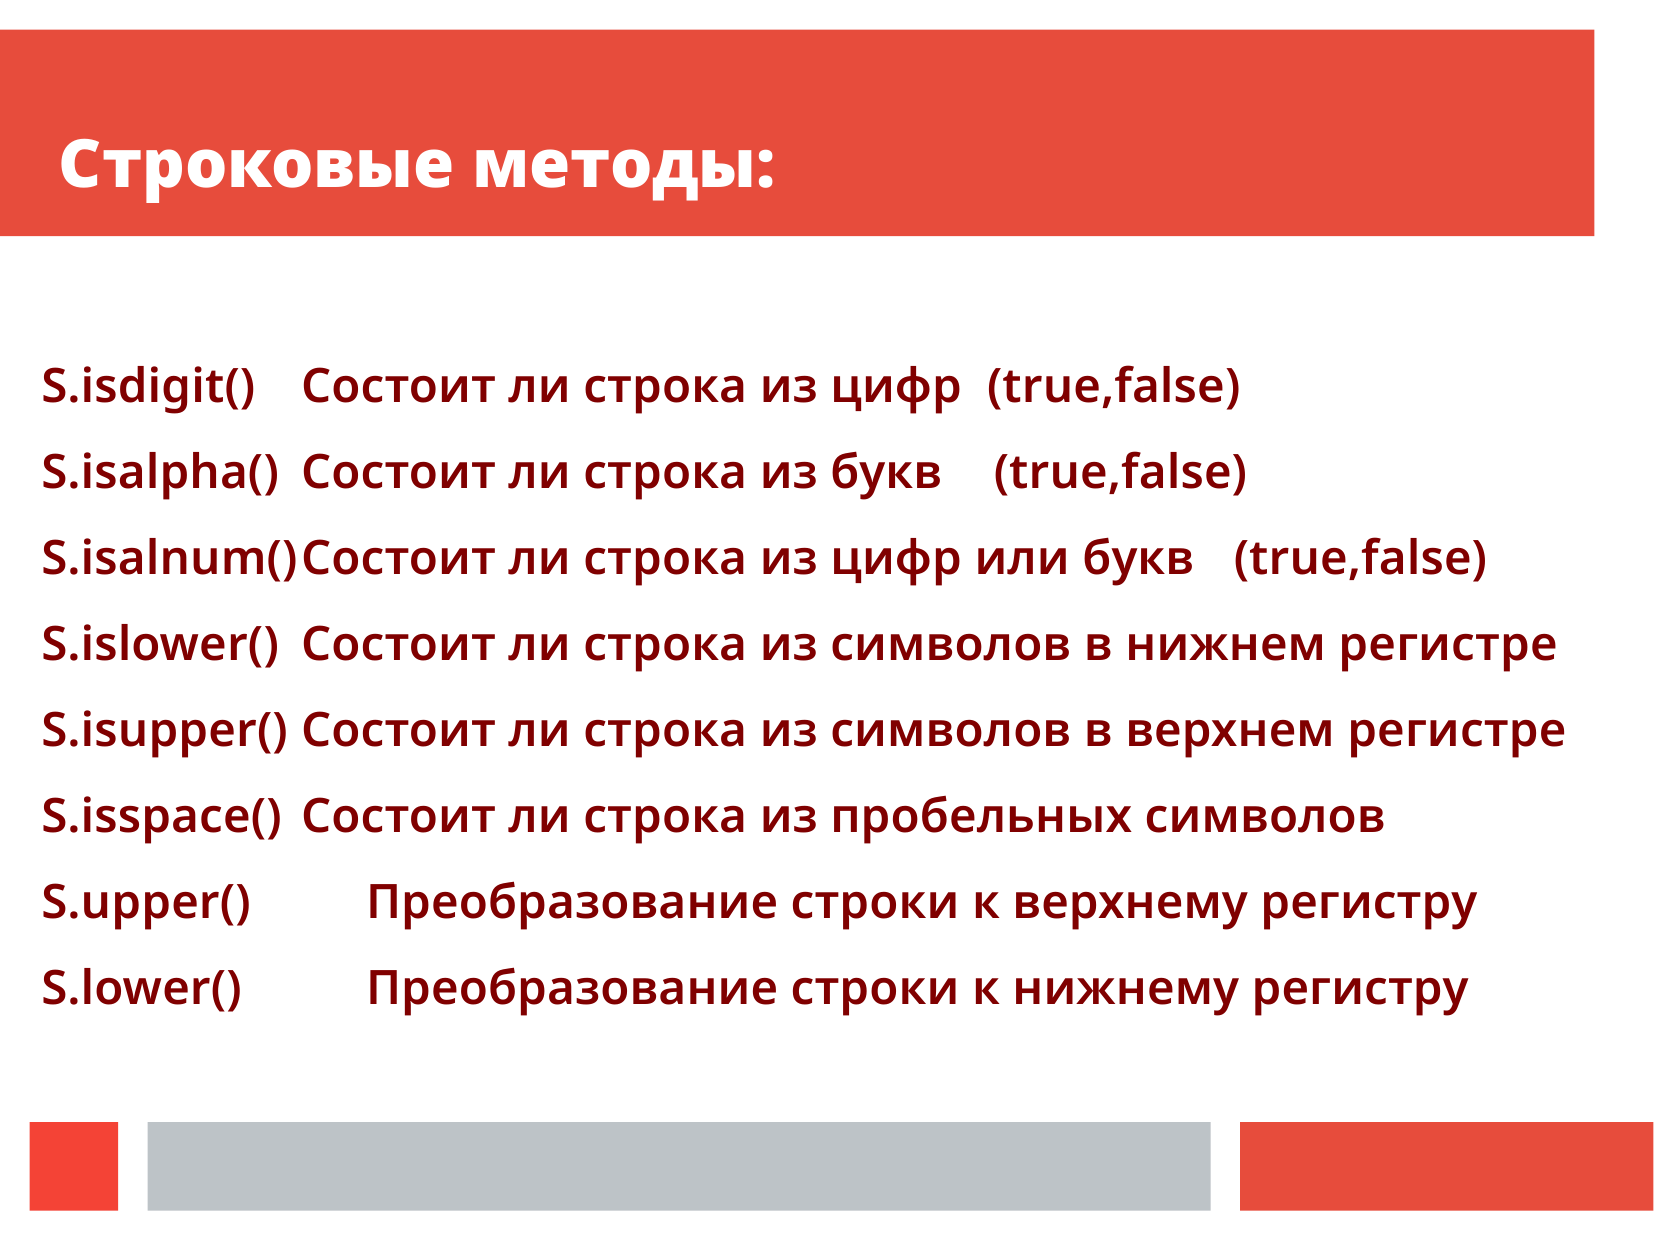

# Строковые методы:
S.isdigit()	Состоит ли строка из цифр (true,false)
S.isalpha()	Состоит ли строка из букв (true,false)
S.isalnum()	Состоит ли строка из цифр или букв (true,false)
S.islower()	Состоит ли строка из символов в нижнем регистре
S.isupper()	Состоит ли строка из символов в верхнем регистре
S.isspace()	Состоит ли строка из пробельных символов
S.upper()		Преобразование строки к верхнему регистру
S.lower()		Преобразование строки к нижнему регистру